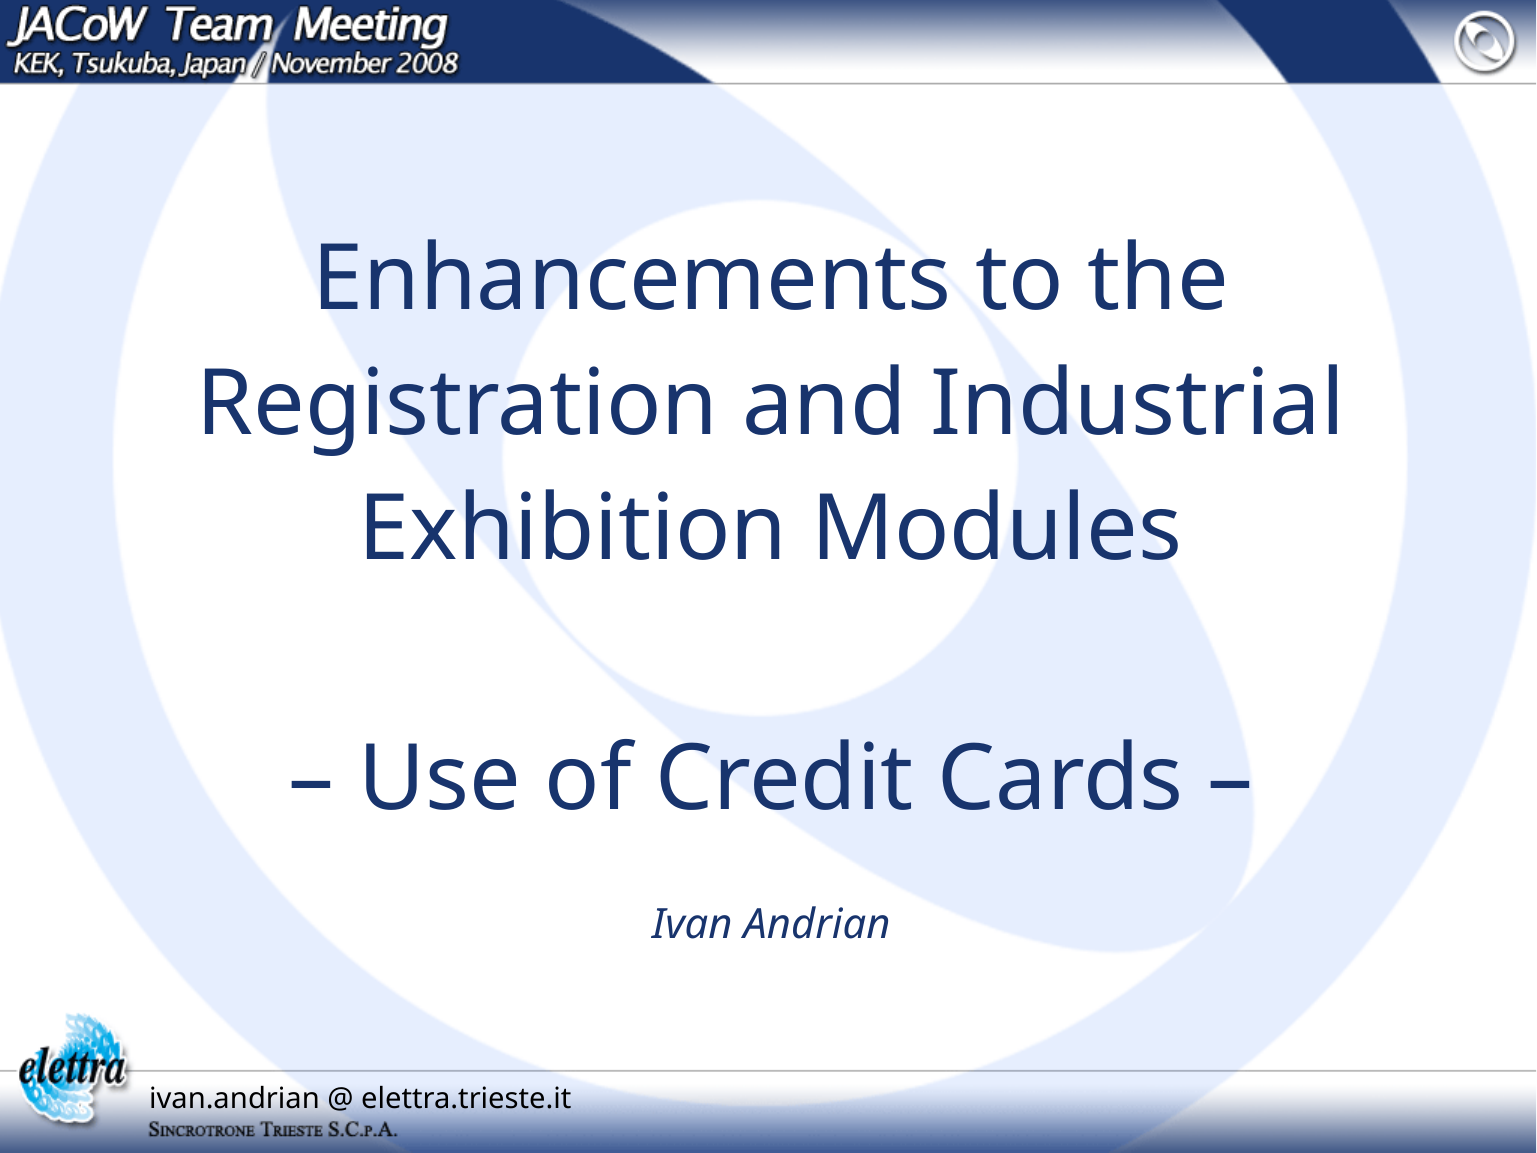

# Enhancements to the Registration and Industrial Exhibition Modules
– Use of Credit Cards –
Ivan Andrian